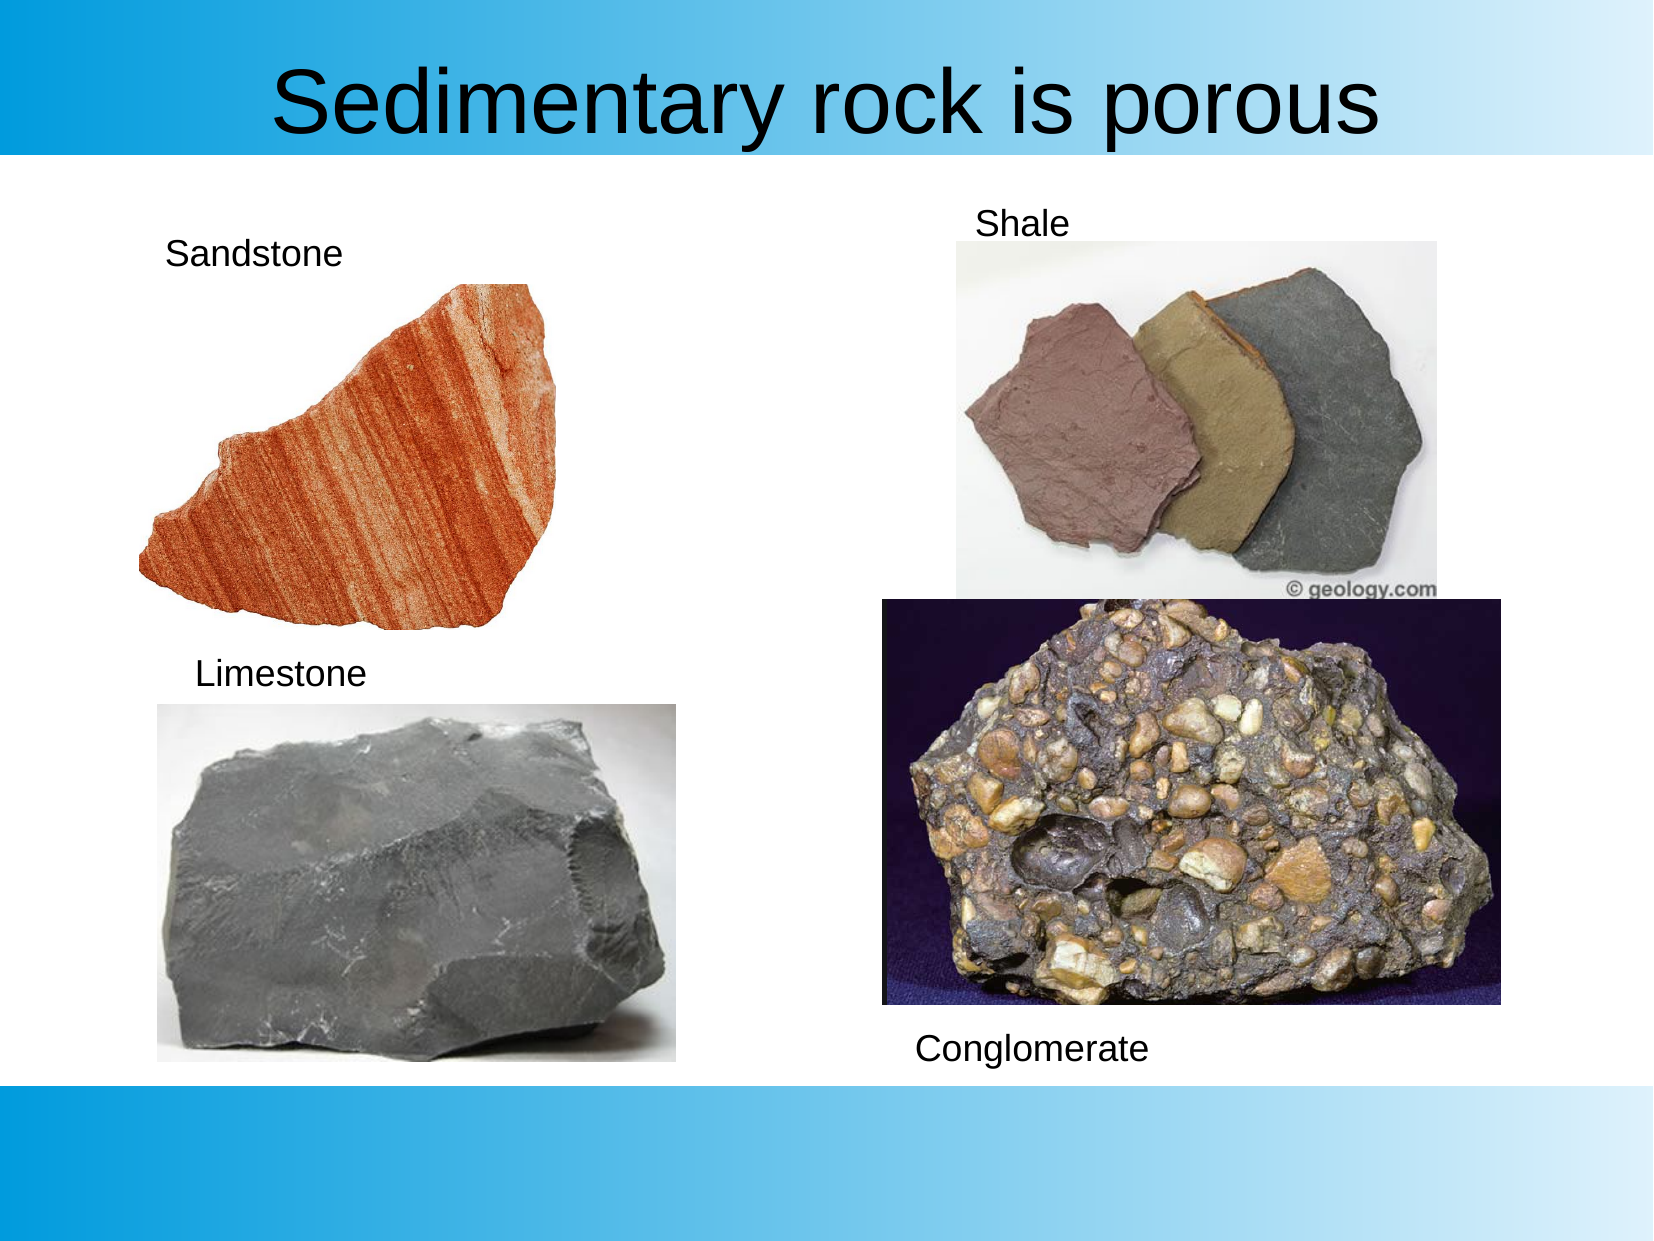

# Sedimentary rock is porous
Shale
Sandstone
Limestone
Conglomerate